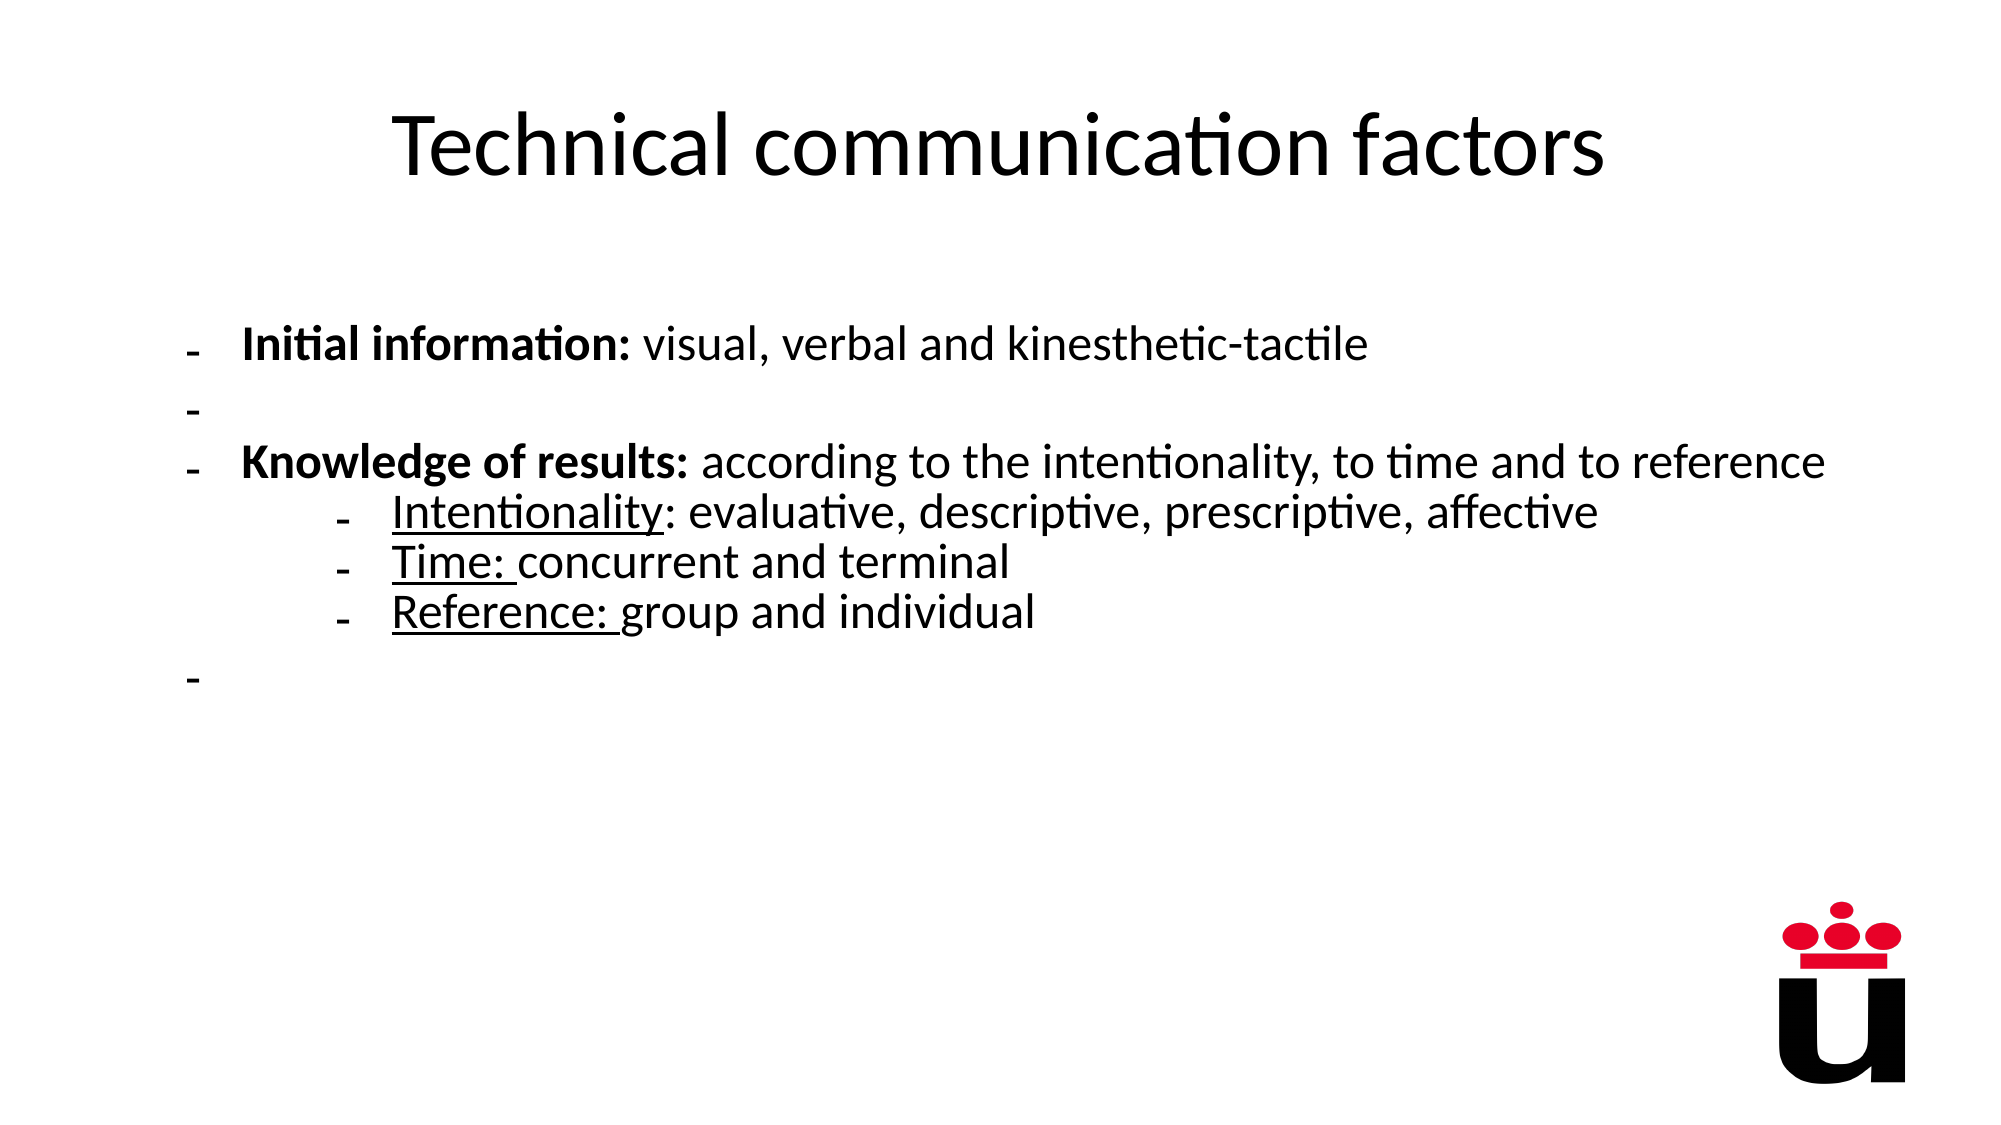

# Technical communication factors
Initial information: visual, verbal and kinesthetic-tactile
Knowledge of results: according to the intentionality, to time and to reference
Intentionality: evaluative, descriptive, prescriptive, affective
Time: concurrent and terminal
Reference: group and individual